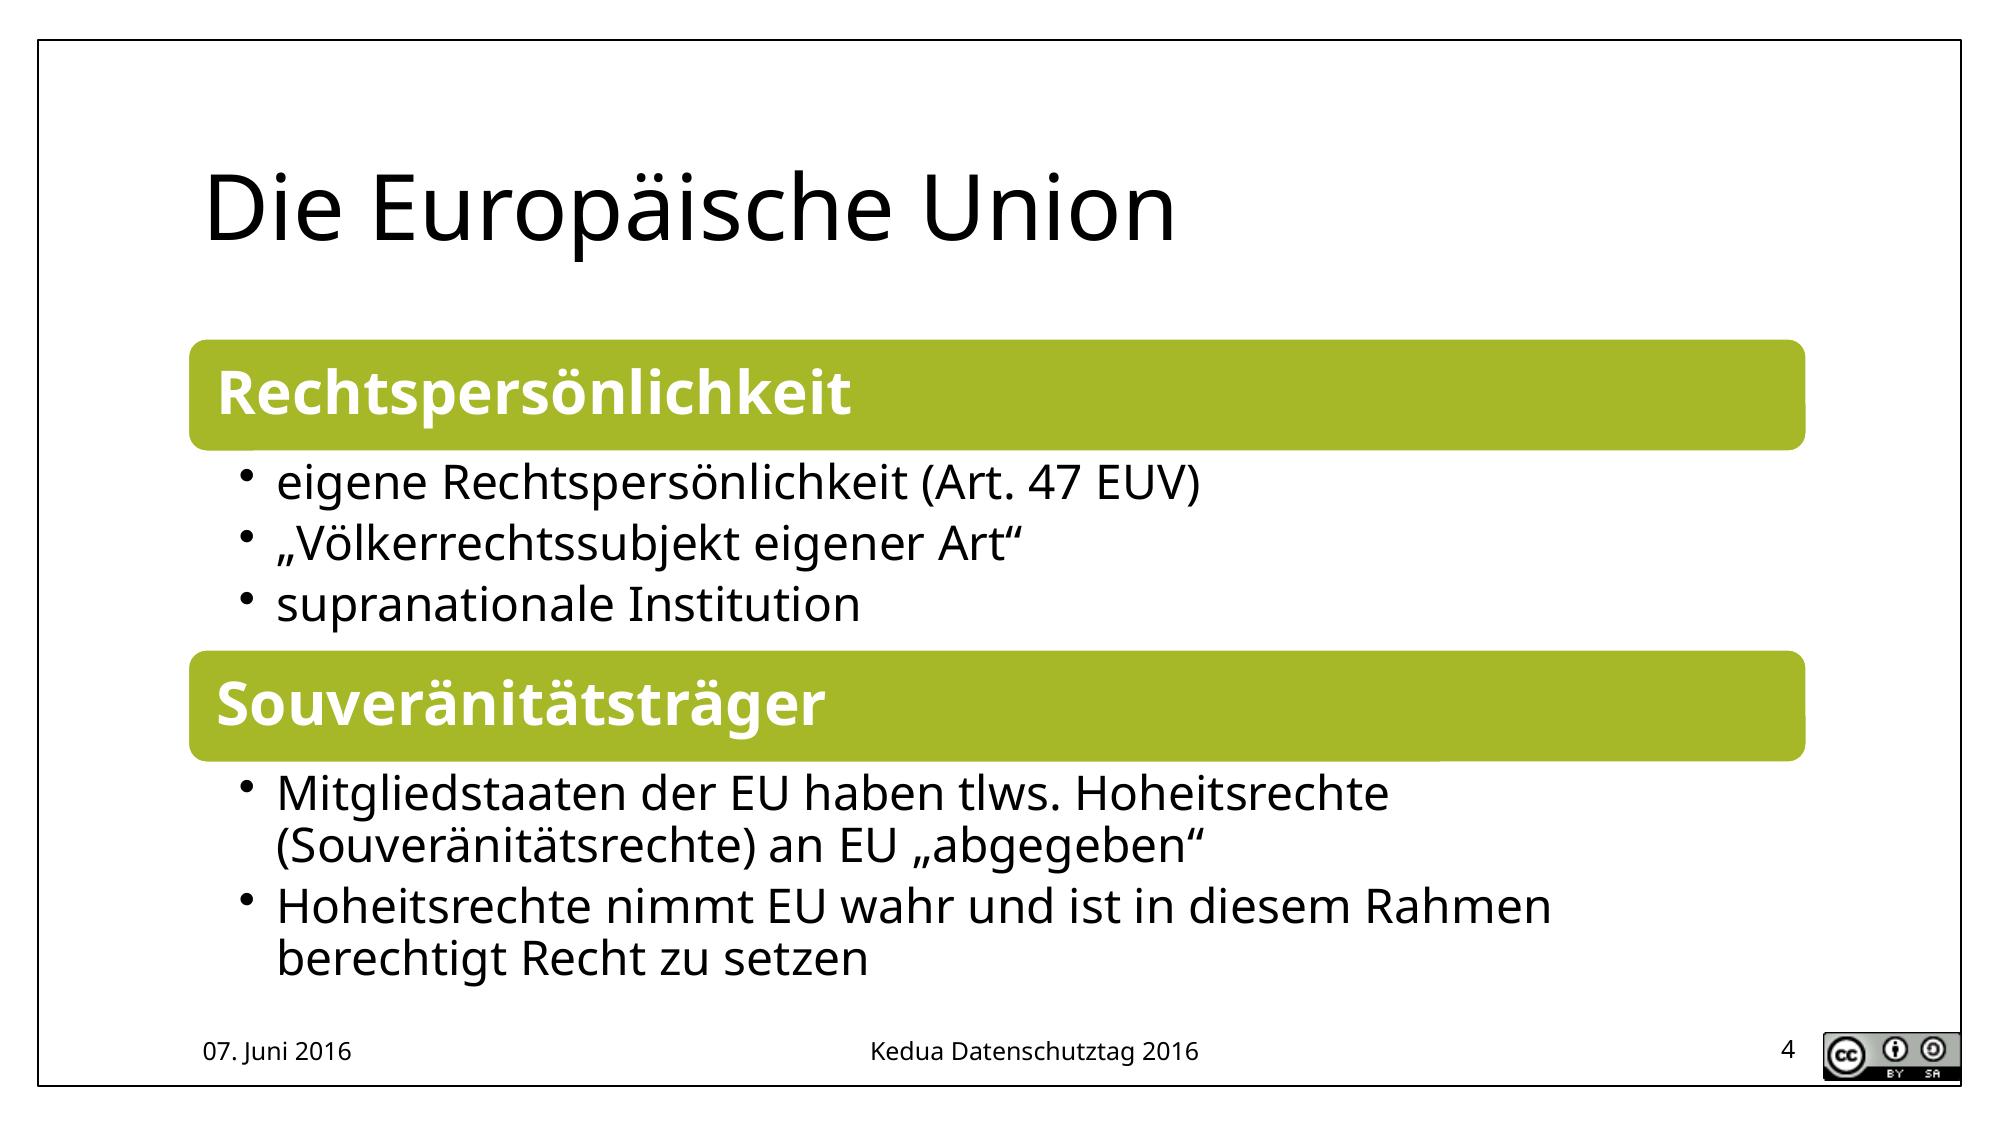

# Die Europäische Union
Rechtspersönlichkeit
eigene Rechtspersönlichkeit (Art. 47 EUV)
„Völkerrechtssubjekt eigener Art“
supranationale Institution
Souveränitätsträger
Mitgliedstaaten der EU haben tlws. Hoheitsrechte (Souveränitätsrechte) an EU „abgegeben“
Hoheitsrechte nimmt EU wahr und ist in diesem Rahmen berechtigt Recht zu setzen
07. Juni 2016
Kedua Datenschutztag 2016